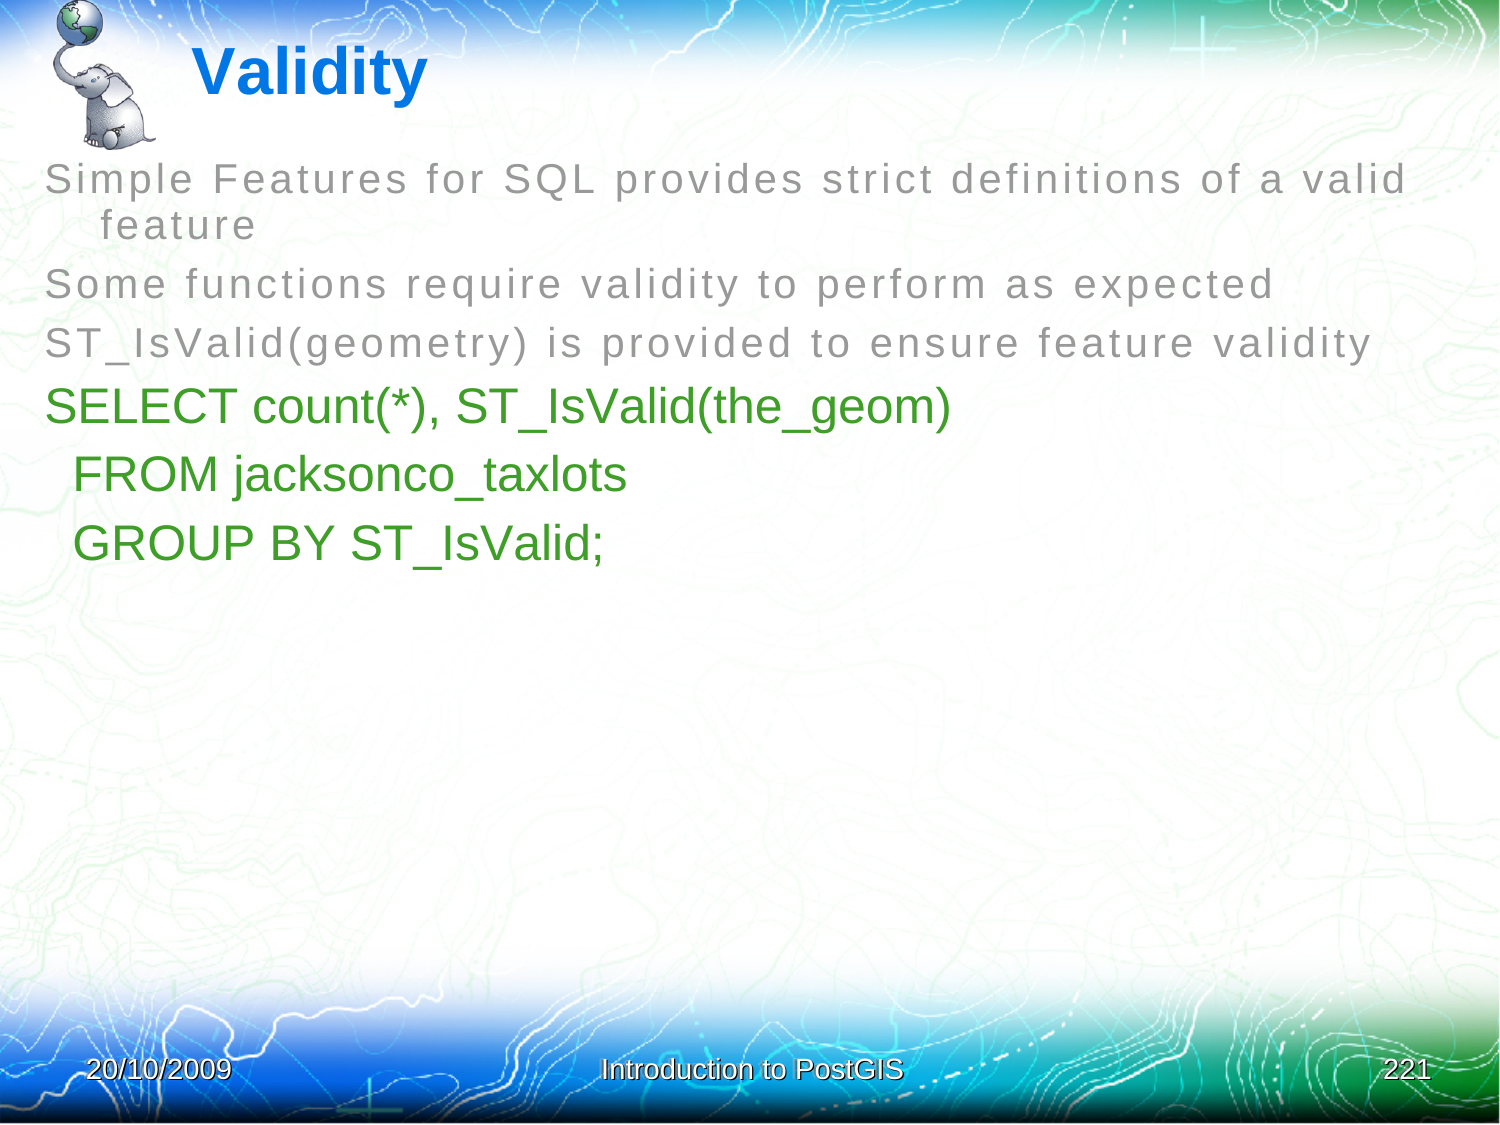

# Validity
Simple Features for SQL provides strict definitions of a valid feature
Some functions require validity to perform as expected
ST_IsValid(geometry) is provided to ensure feature validity
SELECT count(*), ST_IsValid(the_geom)
 FROM jacksonco_taxlots
 GROUP BY ST_IsValid;
20/10/2009
Introduction to PostGIS
221